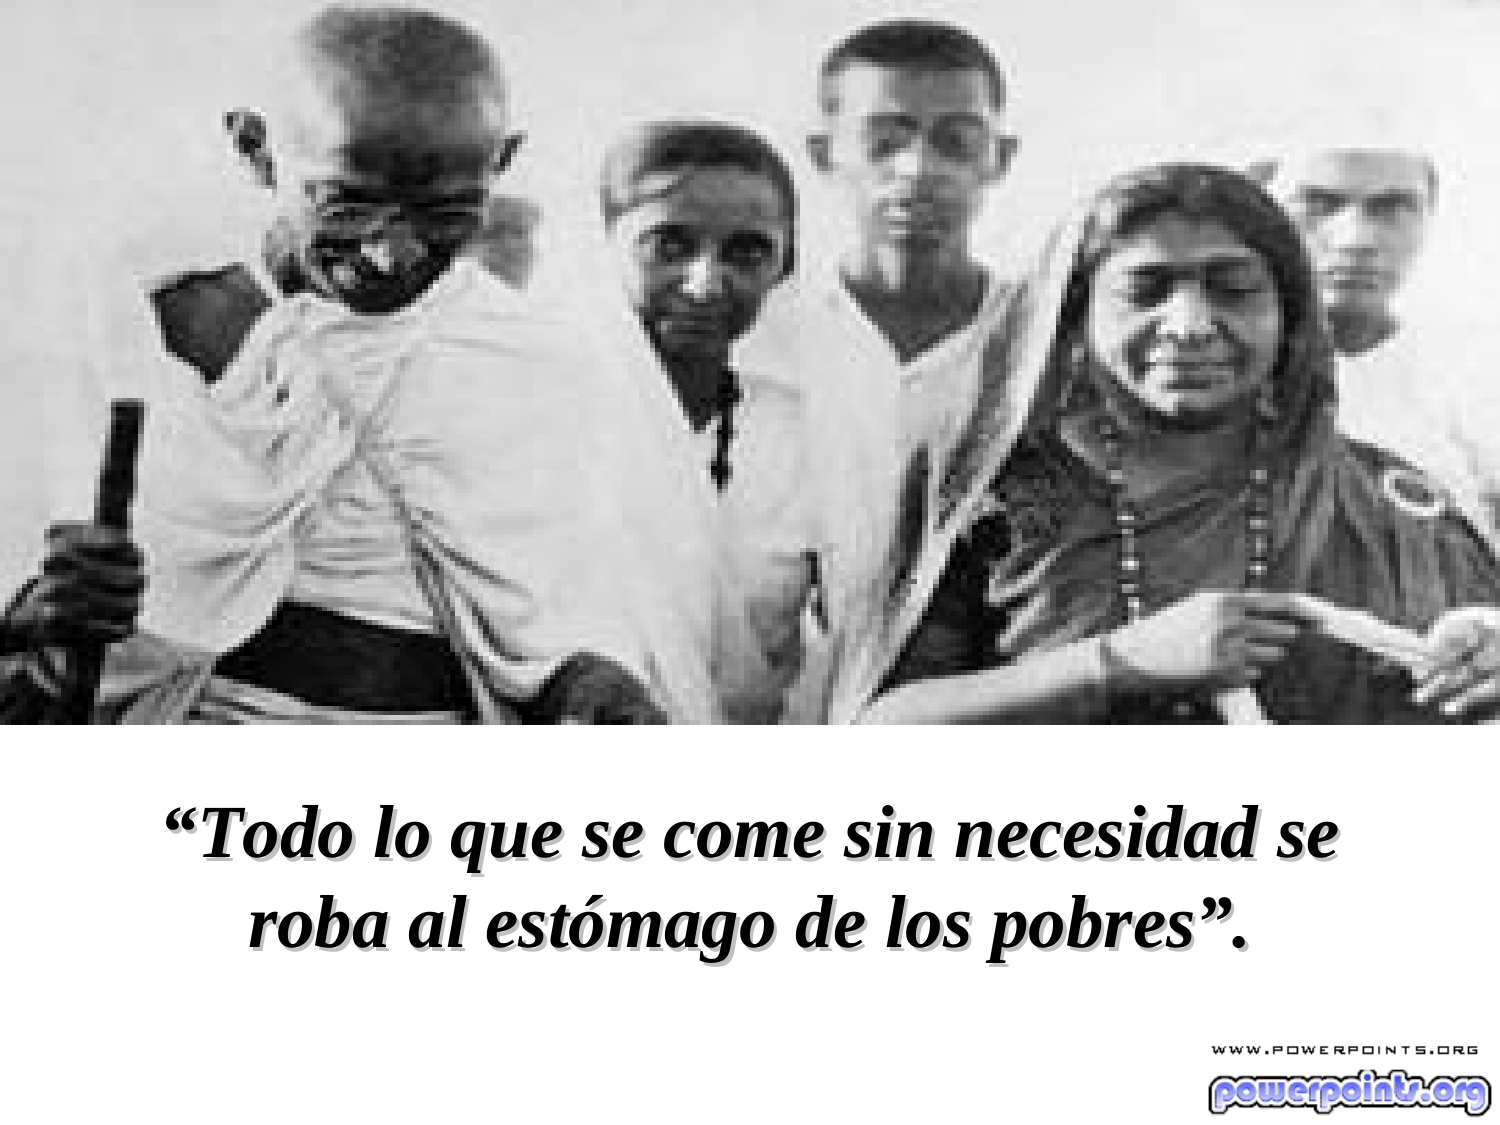

“Todo lo que se come sin necesidad se roba al estómago de los pobres”.